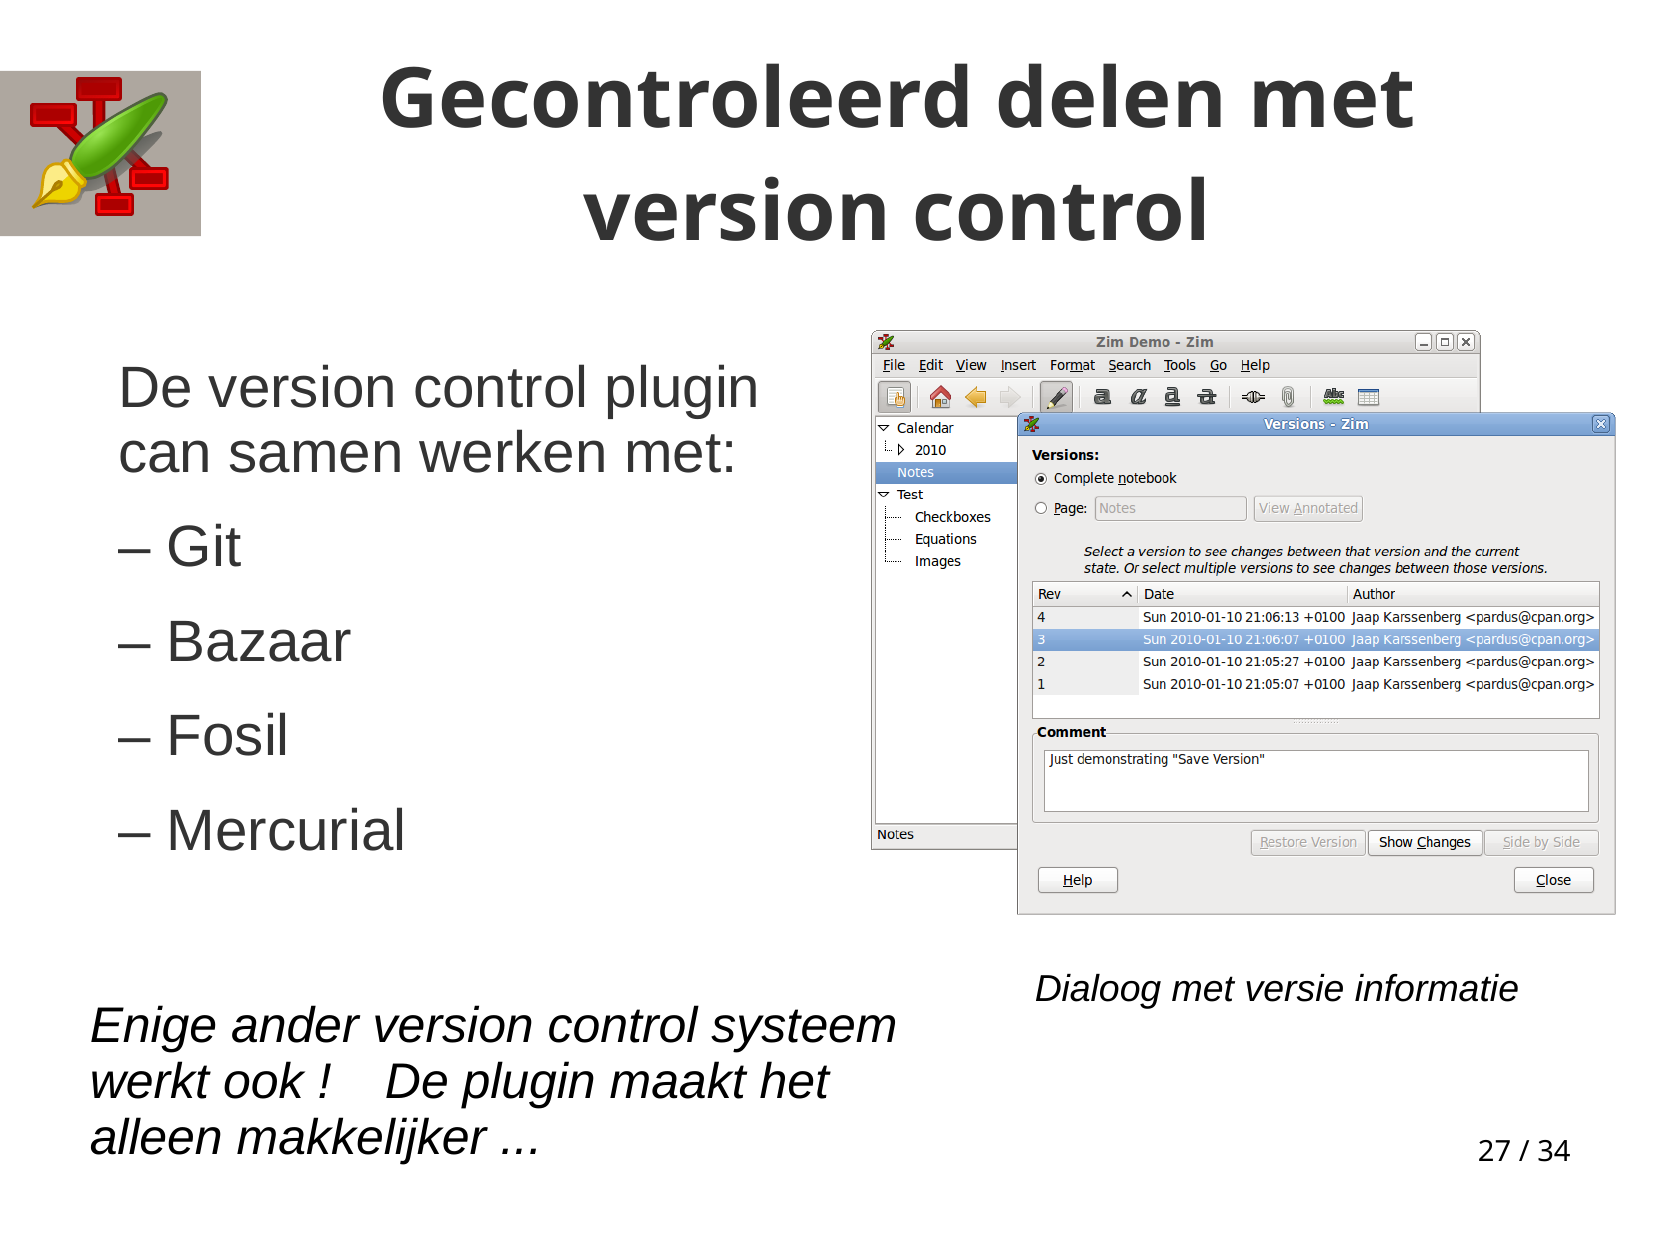

# Gecontroleerd delen met version control
De version control plugin can samen werken met:
– Git
– Bazaar
– Fosil
– Mercurial
Dialoog met versie informatie
Enige ander version control systeem werkt ook !	De plugin maakt het alleen makkelijker ...
27